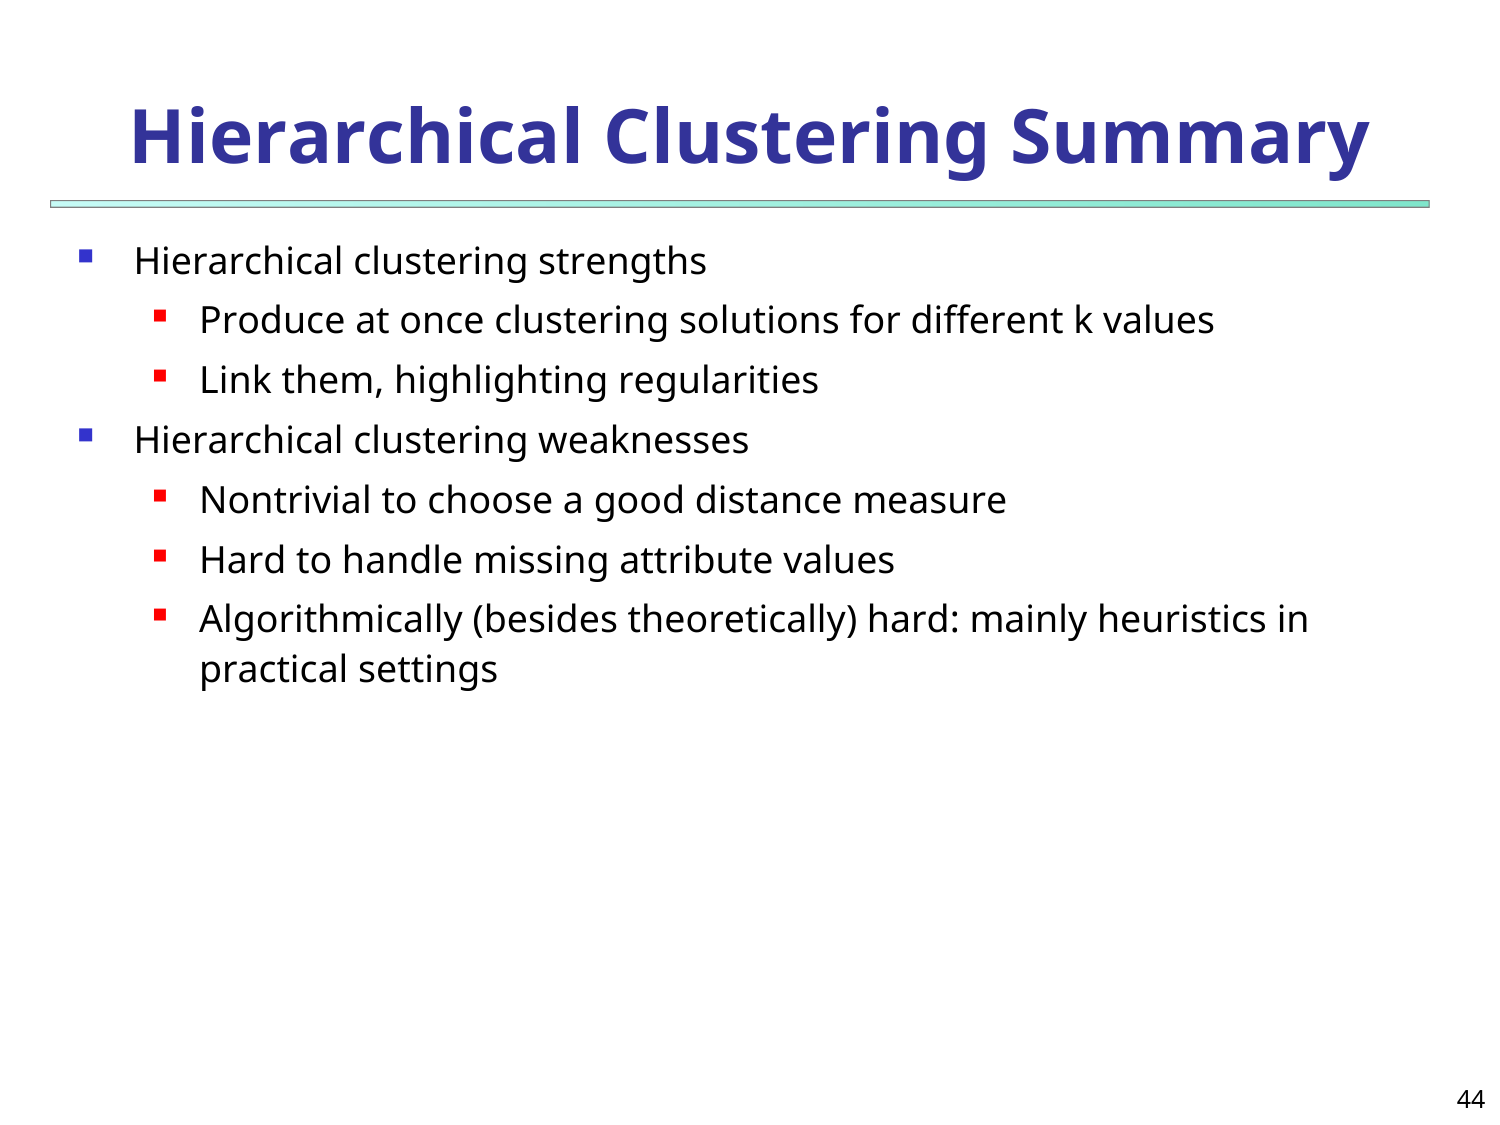

# Hierarchical Clustering Summary
Hierarchical clustering strengths
Produce at once clustering solutions for different k values
Link them, highlighting regularities
Hierarchical clustering weaknesses
Nontrivial to choose a good distance measure
Hard to handle missing attribute values
Algorithmically (besides theoretically) hard: mainly heuristics in practical settings